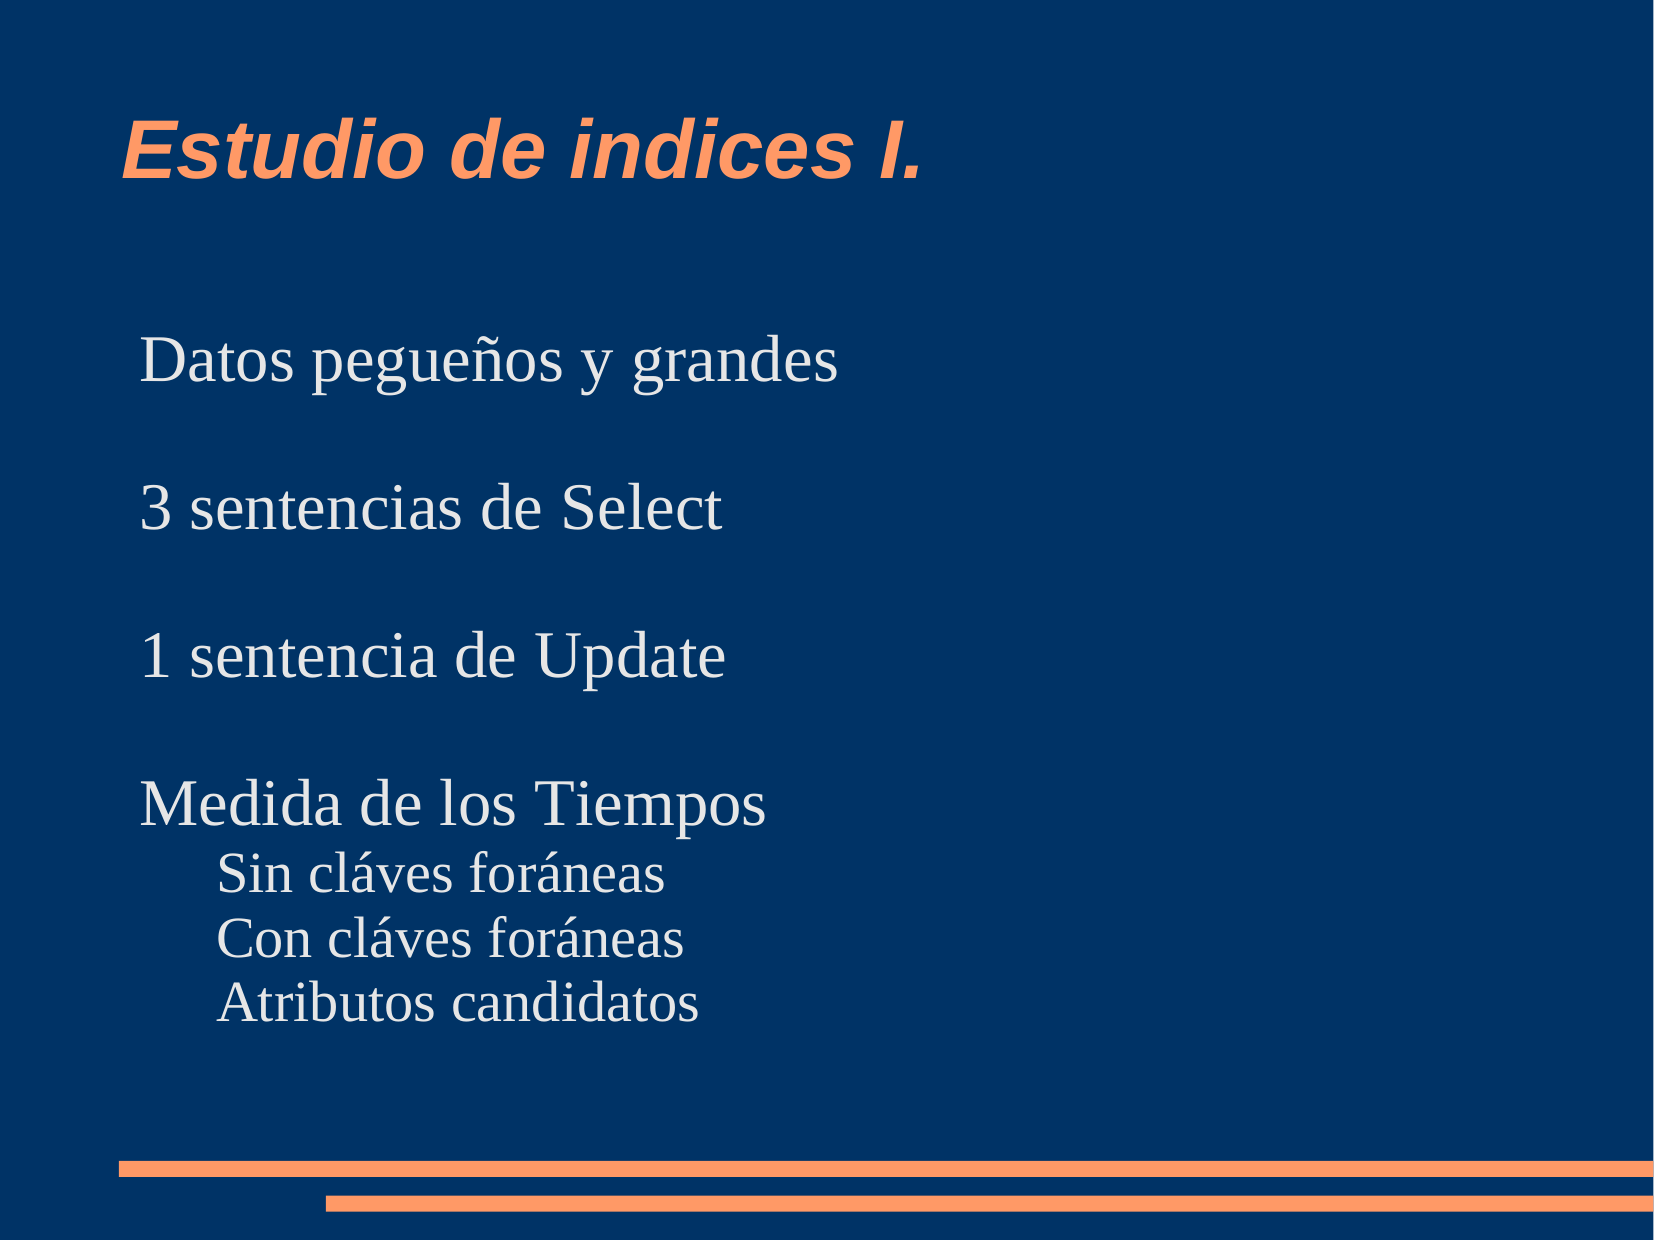

# Estudio de indices I.
Datos pegueños y grandes
3 sentencias de Select
1 sentencia de Update
Medida de los Tiempos
Sin cláves foráneas
Con cláves foráneas
Atributos candidatos